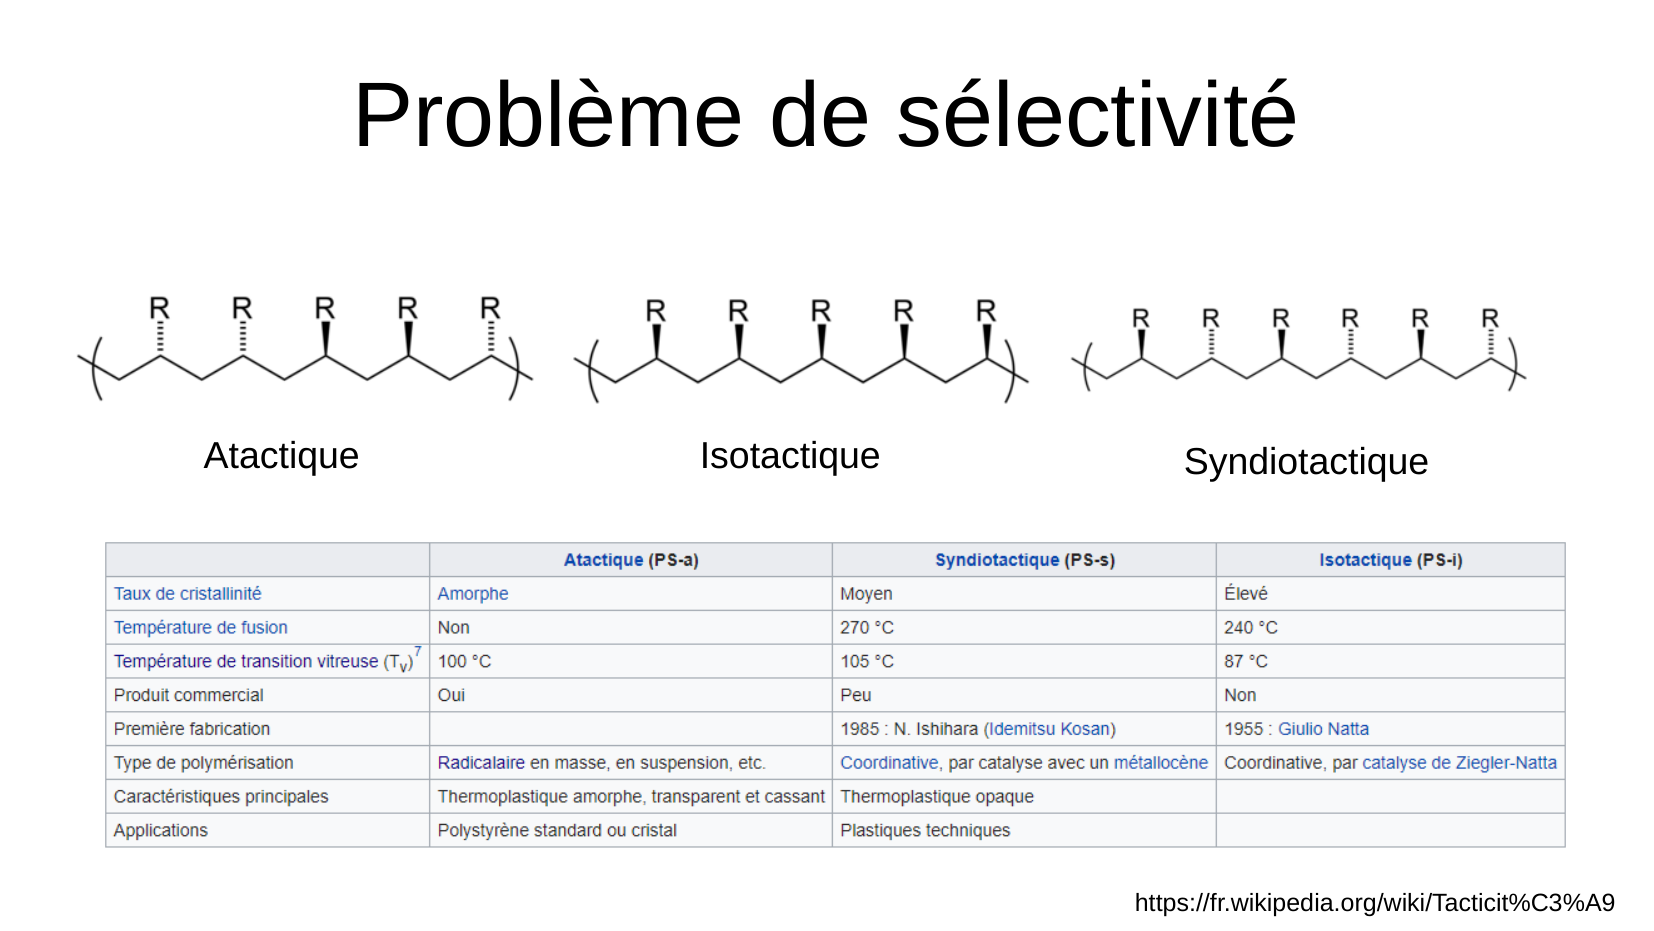

# Problème de sélectivité
Atactique
Isotactique
Syndiotactique
https://fr.wikipedia.org/wiki/Tacticit%C3%A9